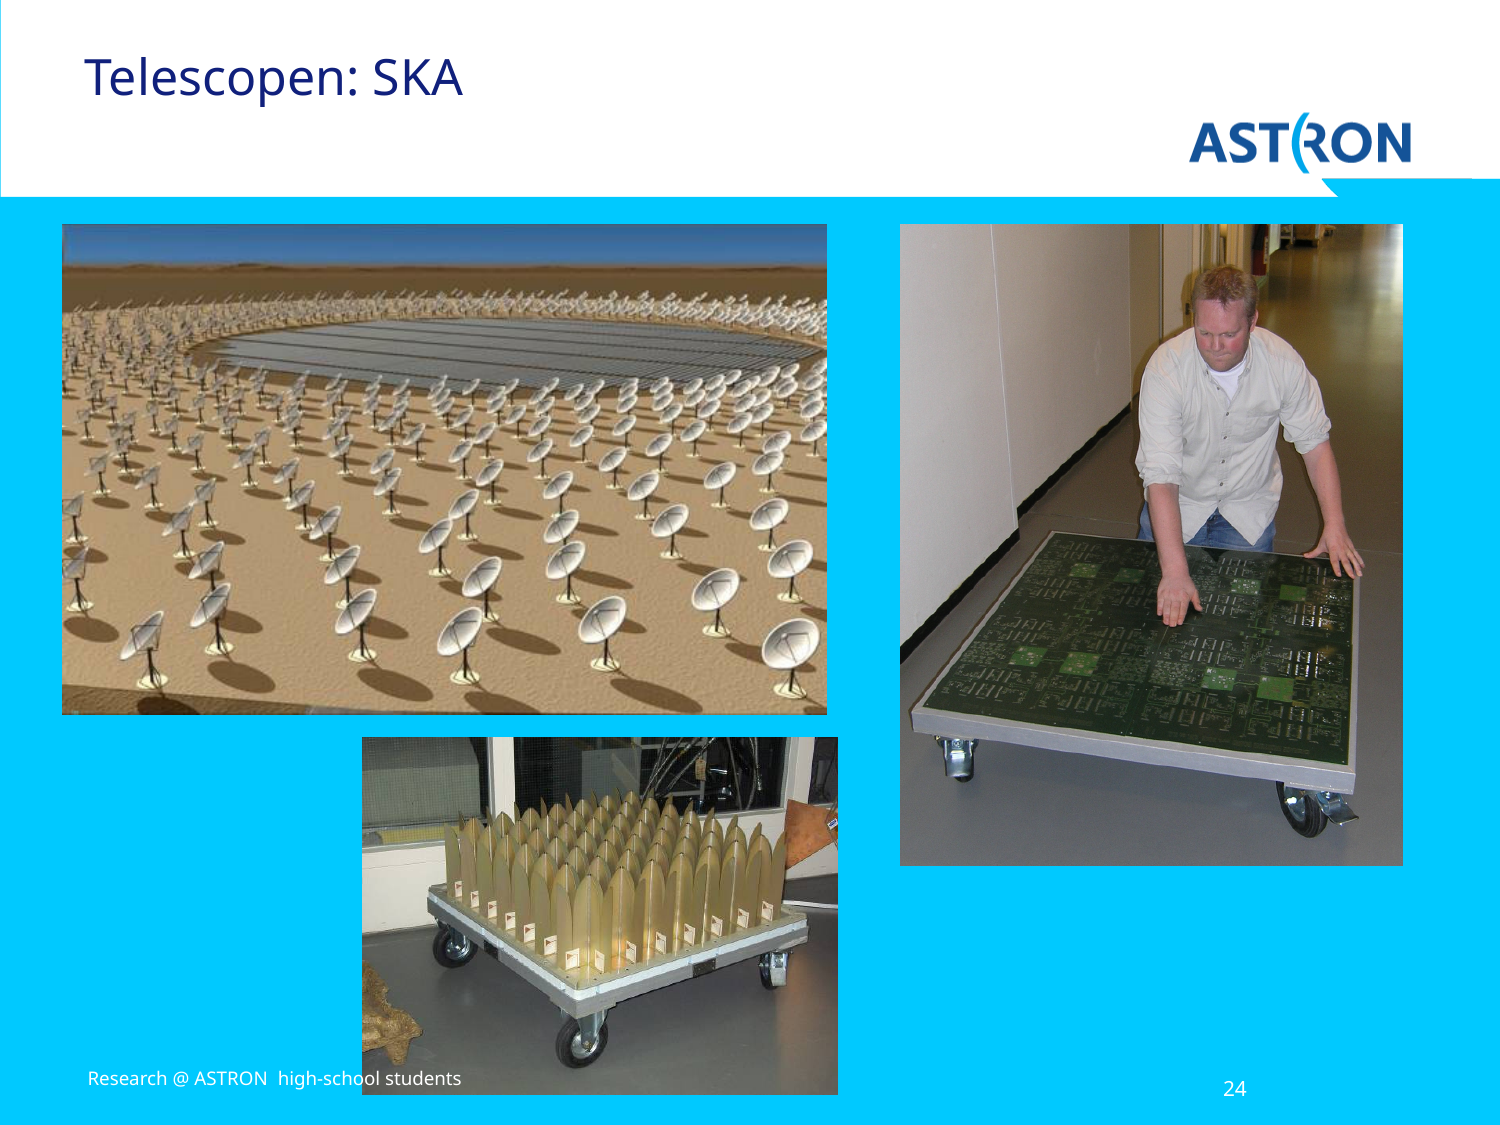

Telescopen: SKA
Research @ ASTRON high-school students